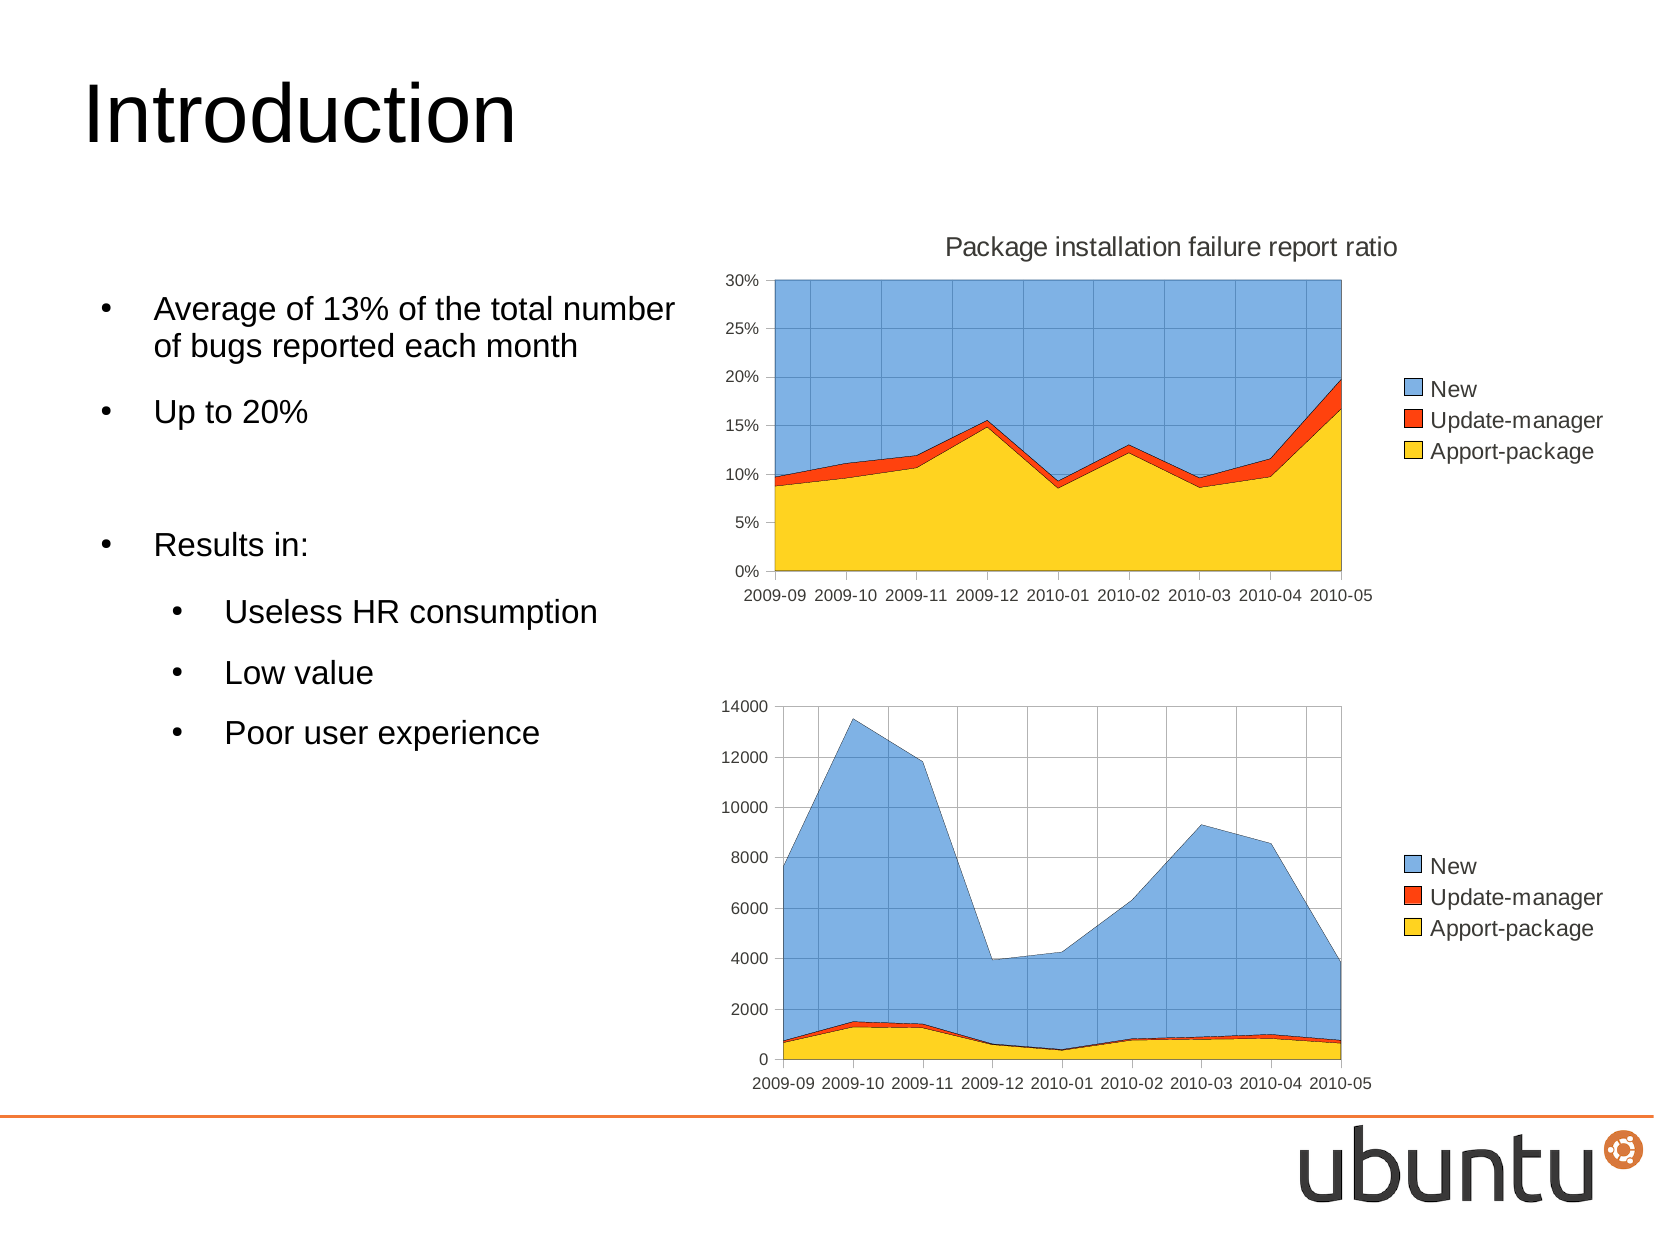

# Introduction
Average of 13% of the total number of bugs reported each month
Up to 20%
Results in:
Useless HR consumption
Low value
Poor user experience